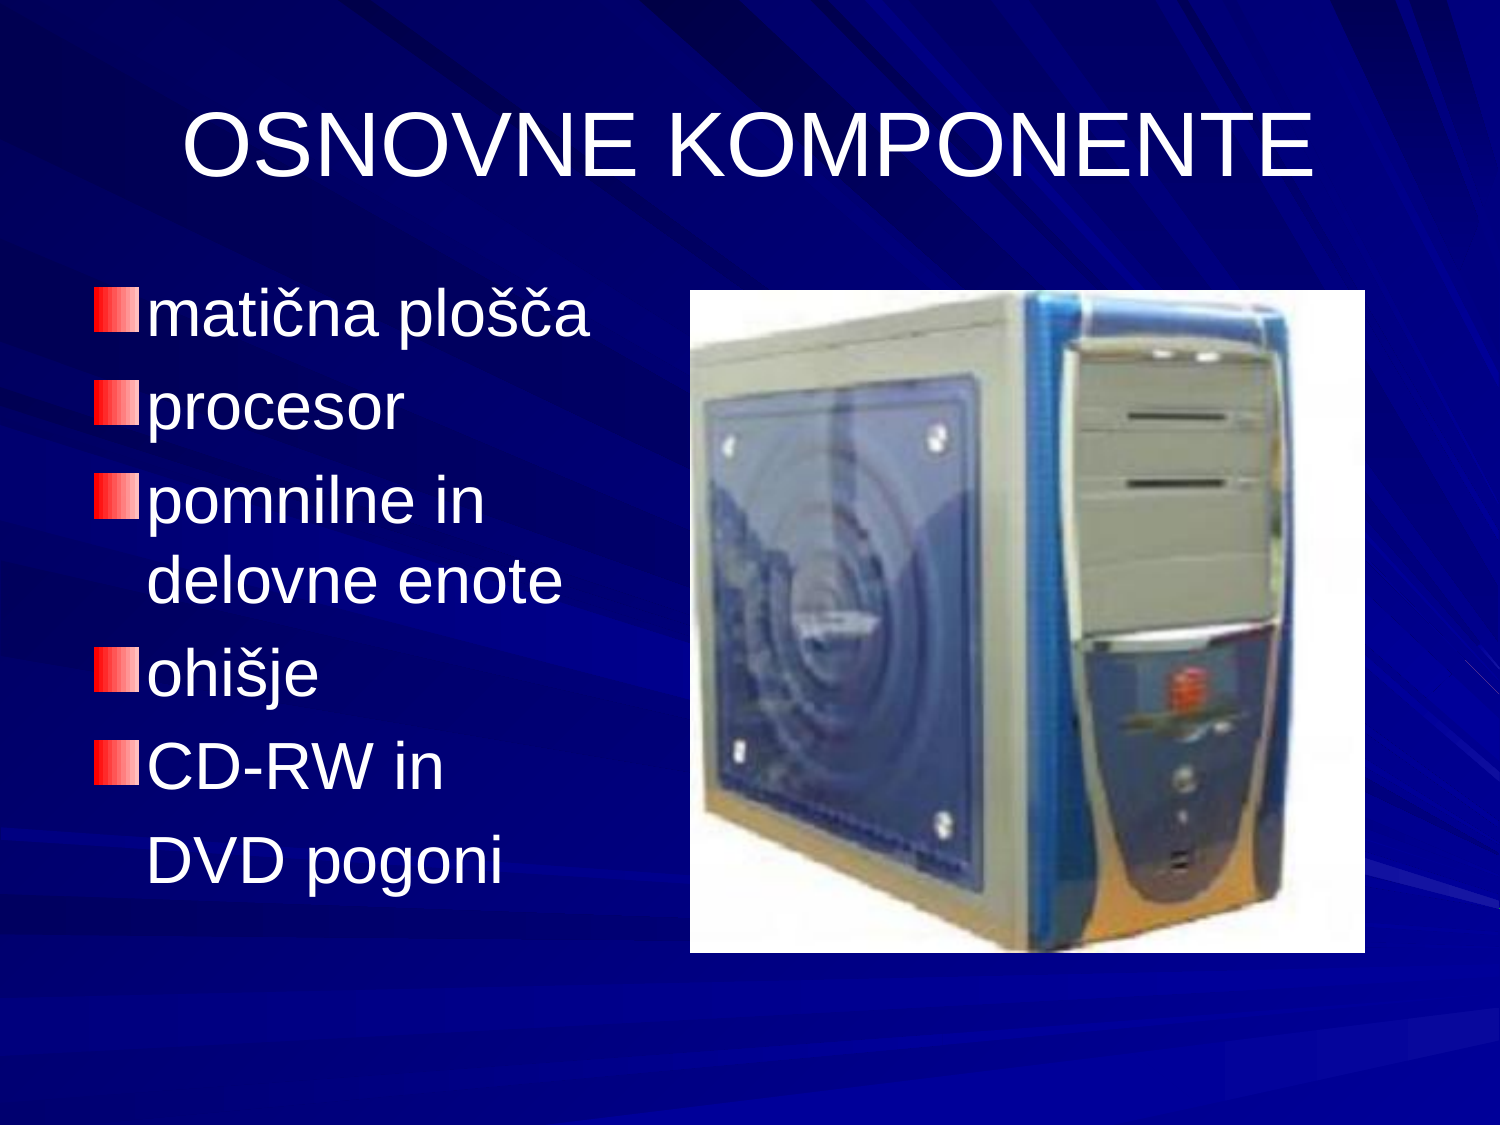

# OSNOVNE KOMPONENTE
matična plošča
procesor
pomnilne in delovne enote
ohišje
CD-RW in
 DVD pogoni